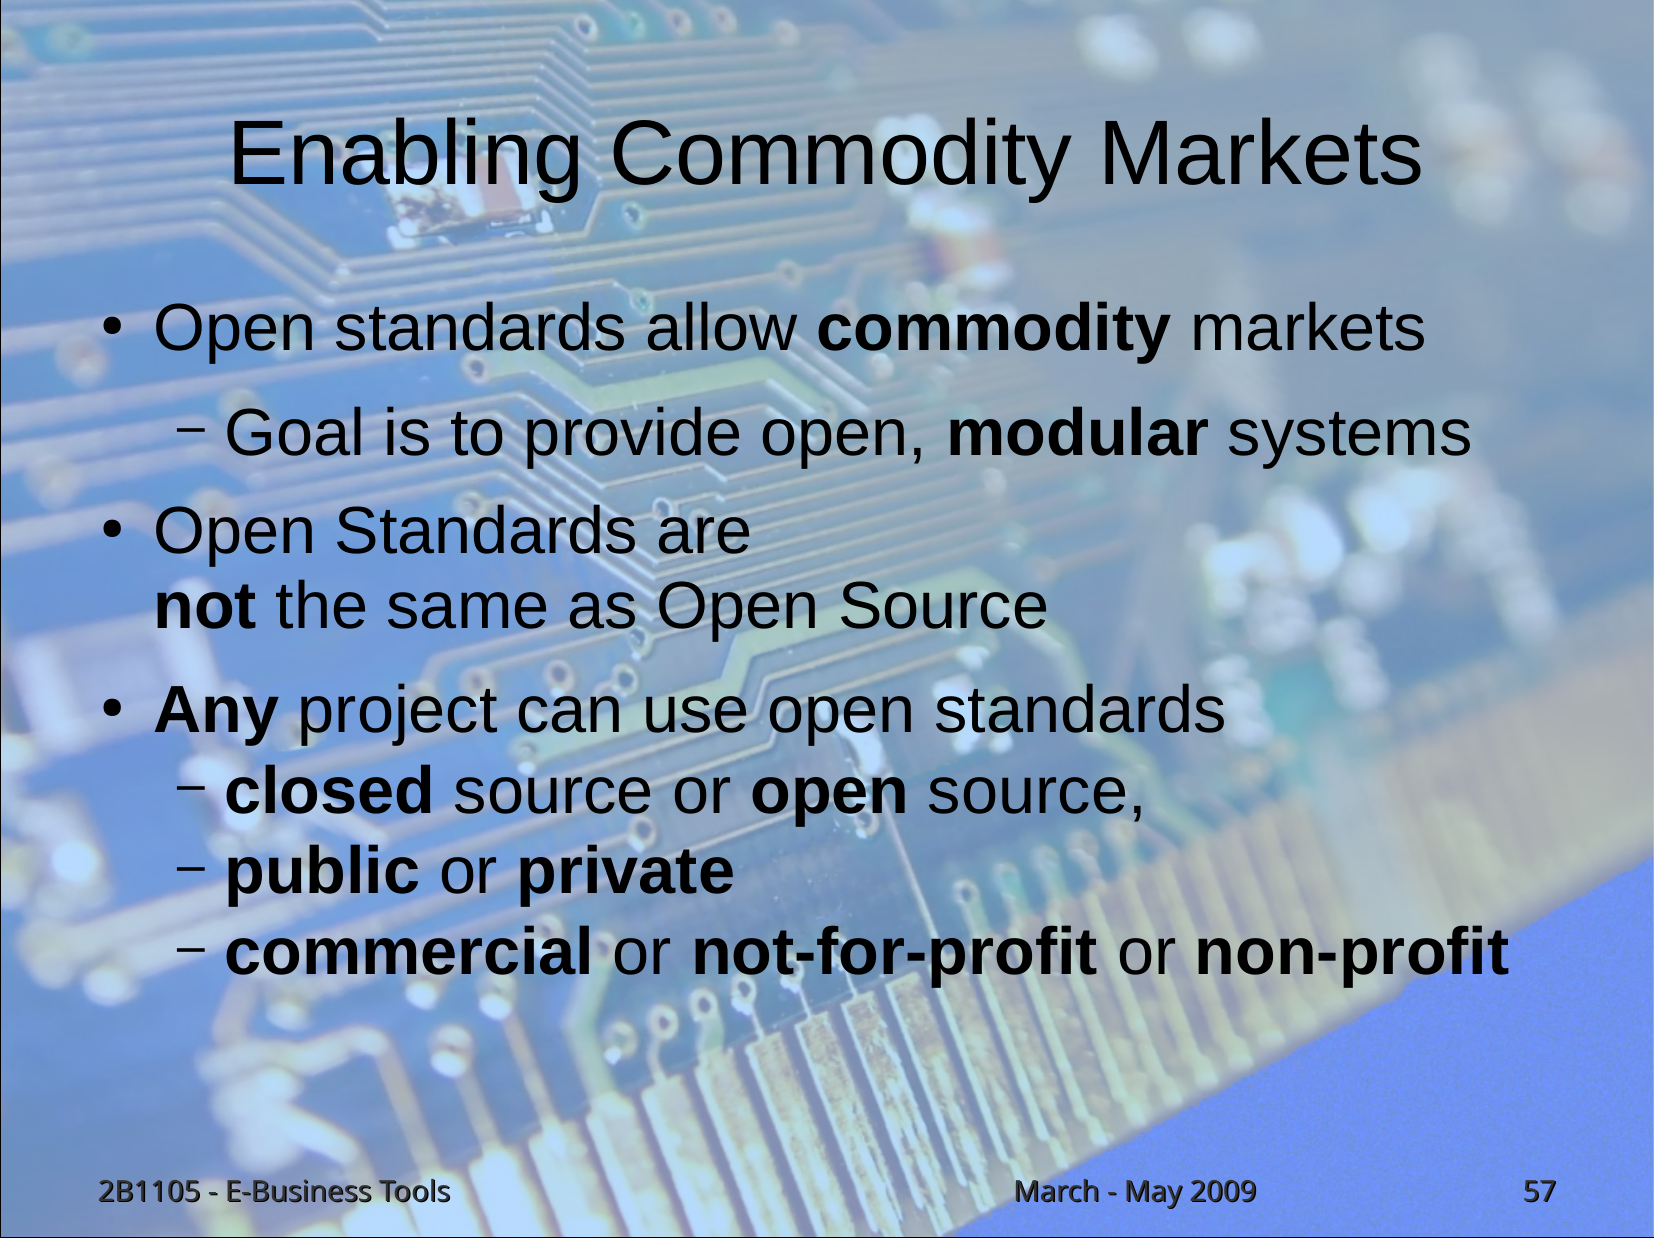

# Enabling Commodity Markets
Open standards allow commodity markets
Goal is to provide open, modular systems
Open Standards are
not the same as Open Source
Any project can use open standards
closed source or open source,
public or private
commercial or not-for-profit or non-profit